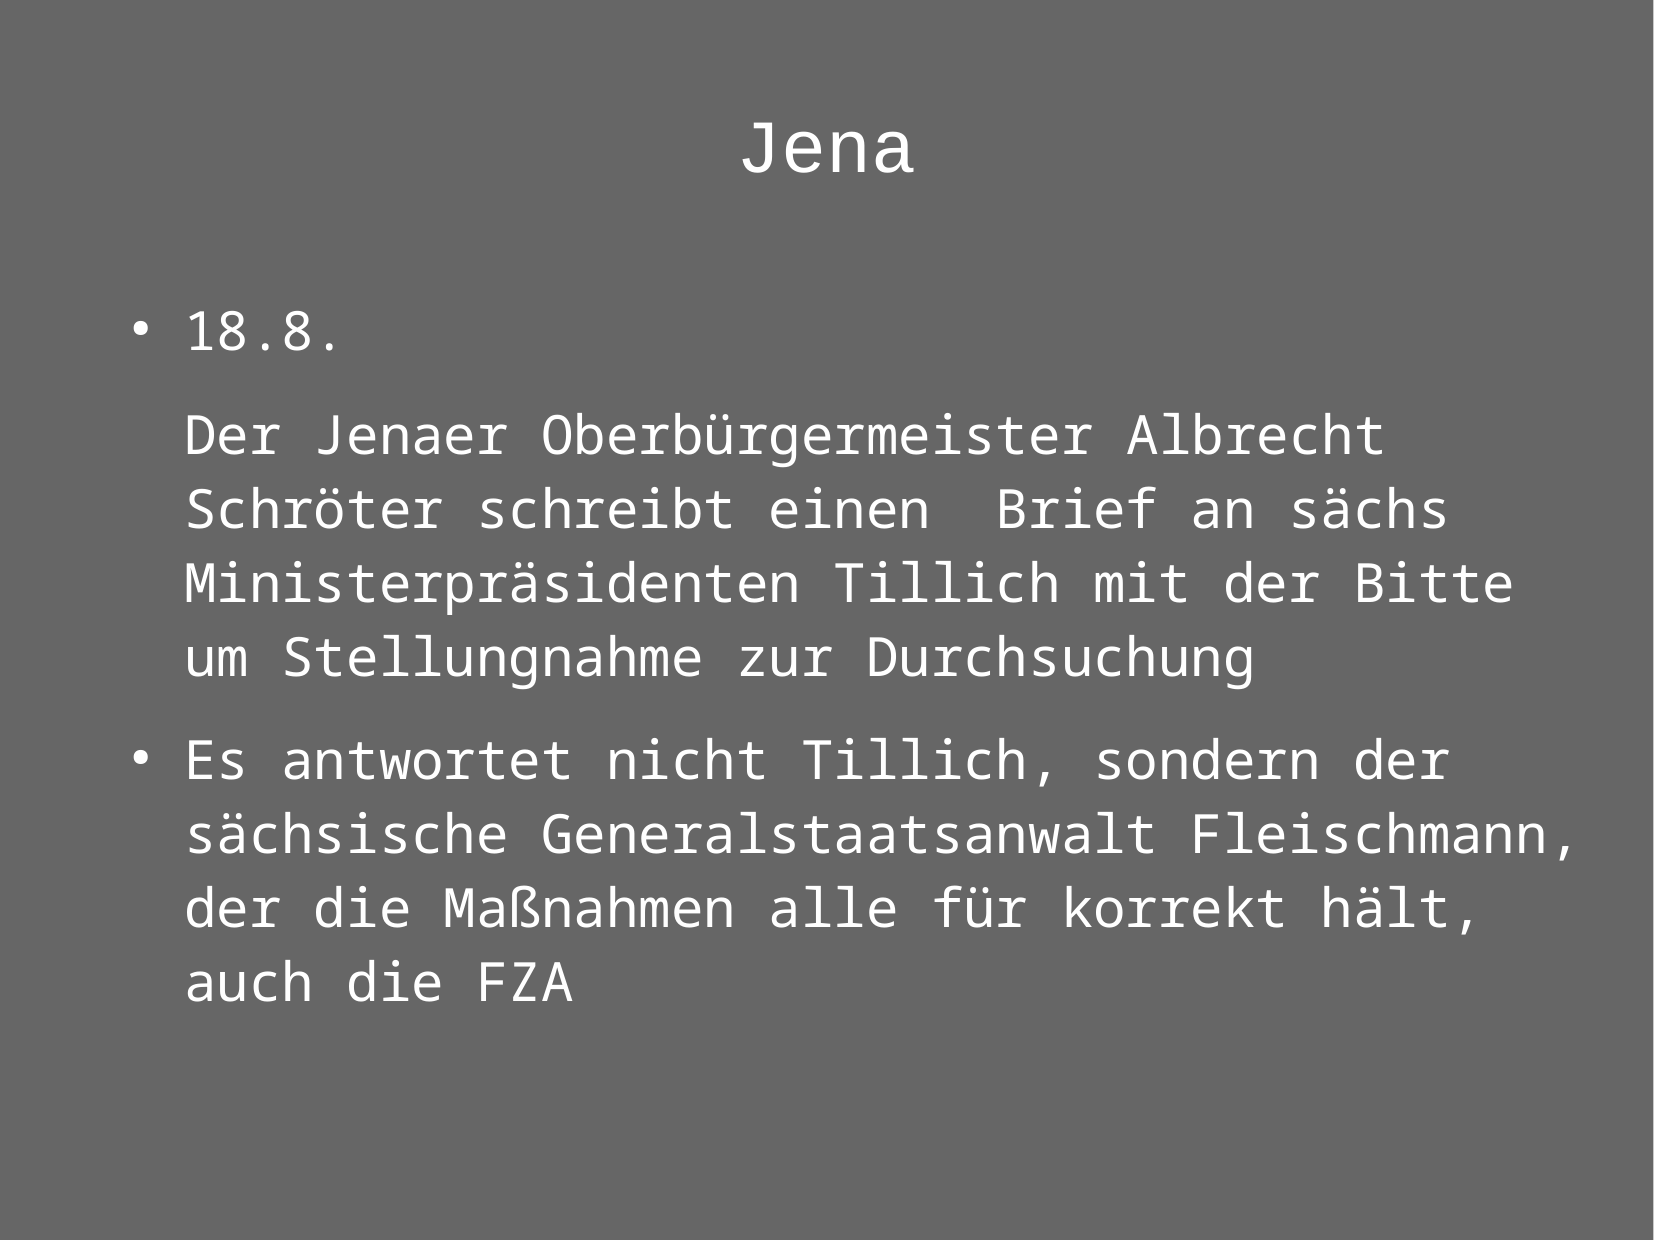

# Jena
18.8.
Der Jenaer Oberbürgermeister Albrecht Schröter schreibt einen Brief an sächs Ministerpräsidenten Tillich mit der Bitte um Stellungnahme zur Durchsuchung
Es antwortet nicht Tillich, sondern der sächsische Generalstaatsanwalt Fleischmann, der die Maßnahmen alle für korrekt hält, auch die FZA